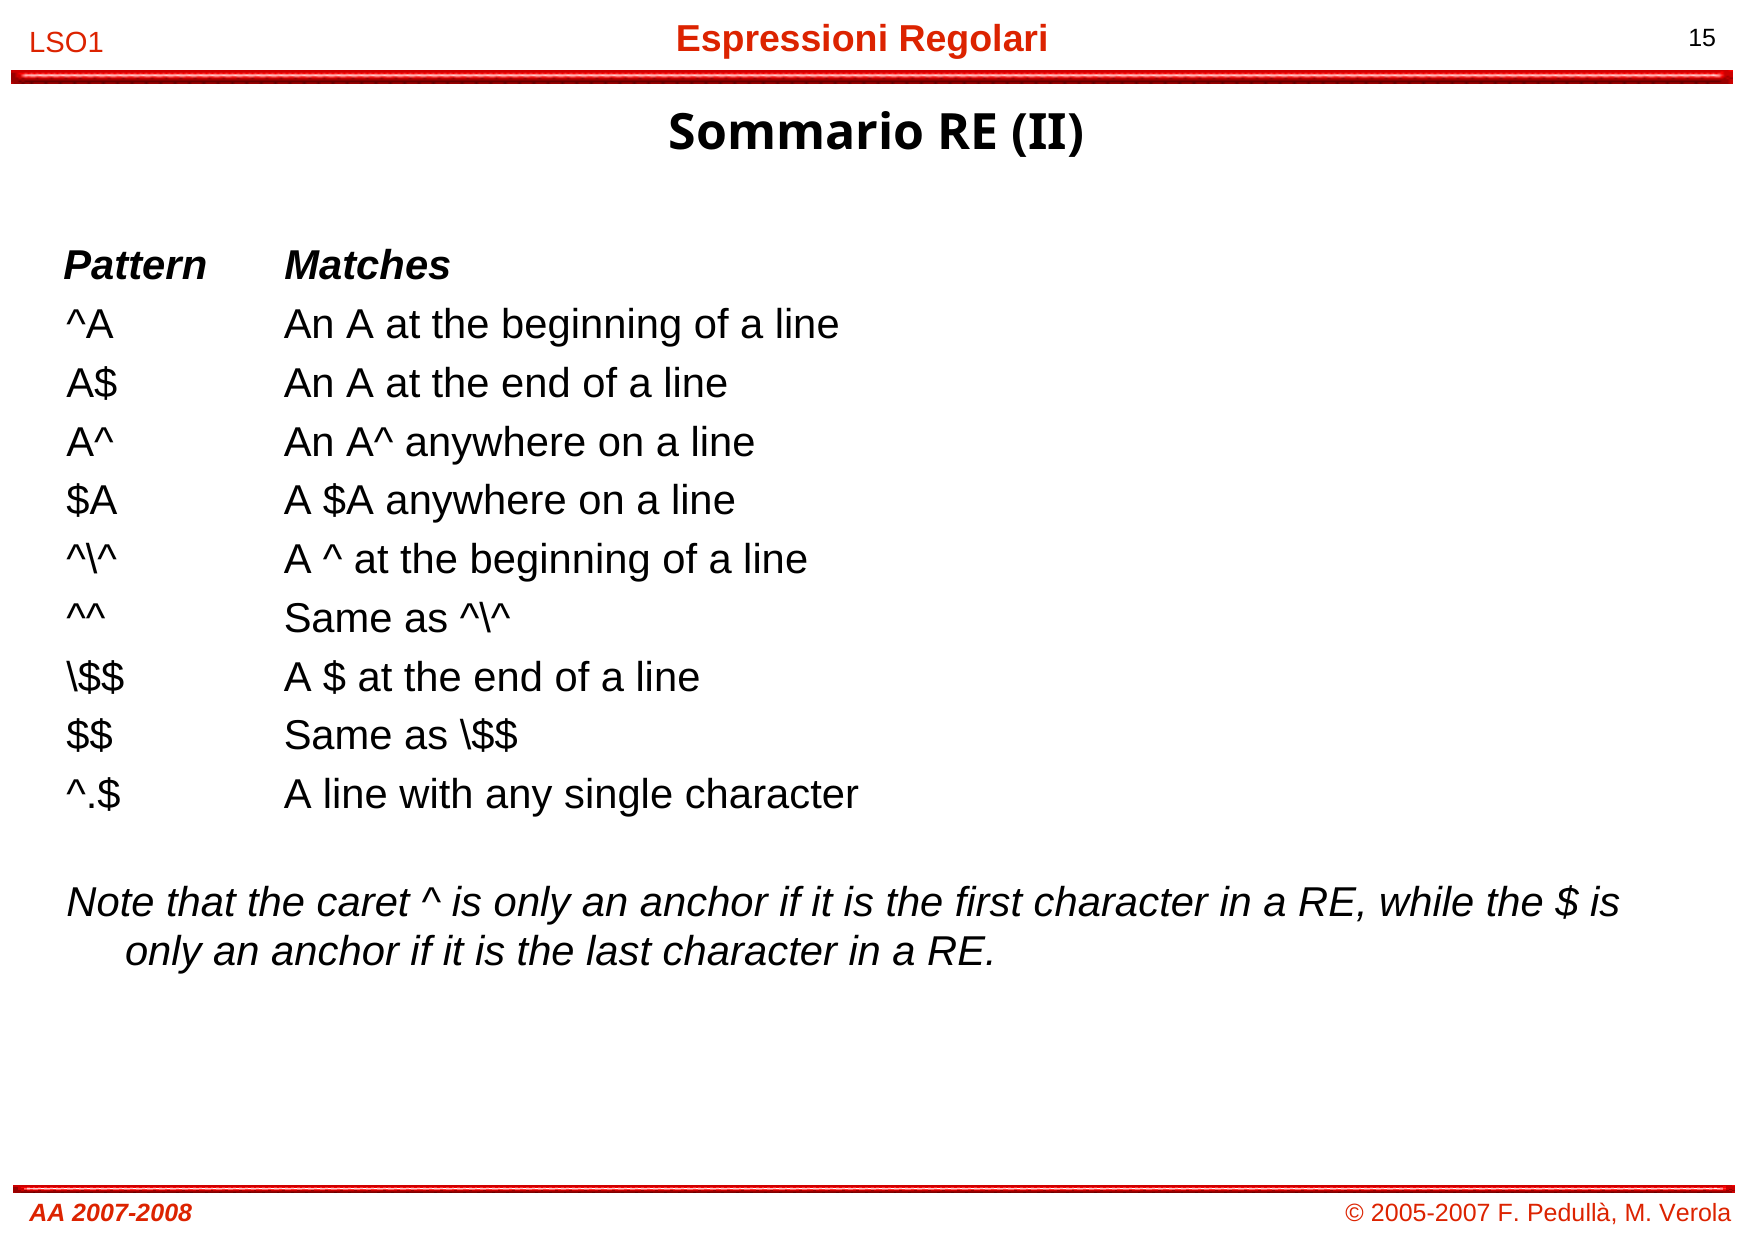

# Sommario RE (II)
Pattern		Matches
^A			An A at the beginning of a line
A$			An A at the end of a line
A^			An A^ anywhere on a line
$A			A $A anywhere on a line
^\^			A ^ at the beginning of a line
^^			Same as ^\^
\$$			A $ at the end of a line
$$			Same as \$$
^.$			A line with any single character
Note that the caret ^ is only an anchor if it is the first character in a RE, while the $ is only an anchor if it is the last character in a RE.